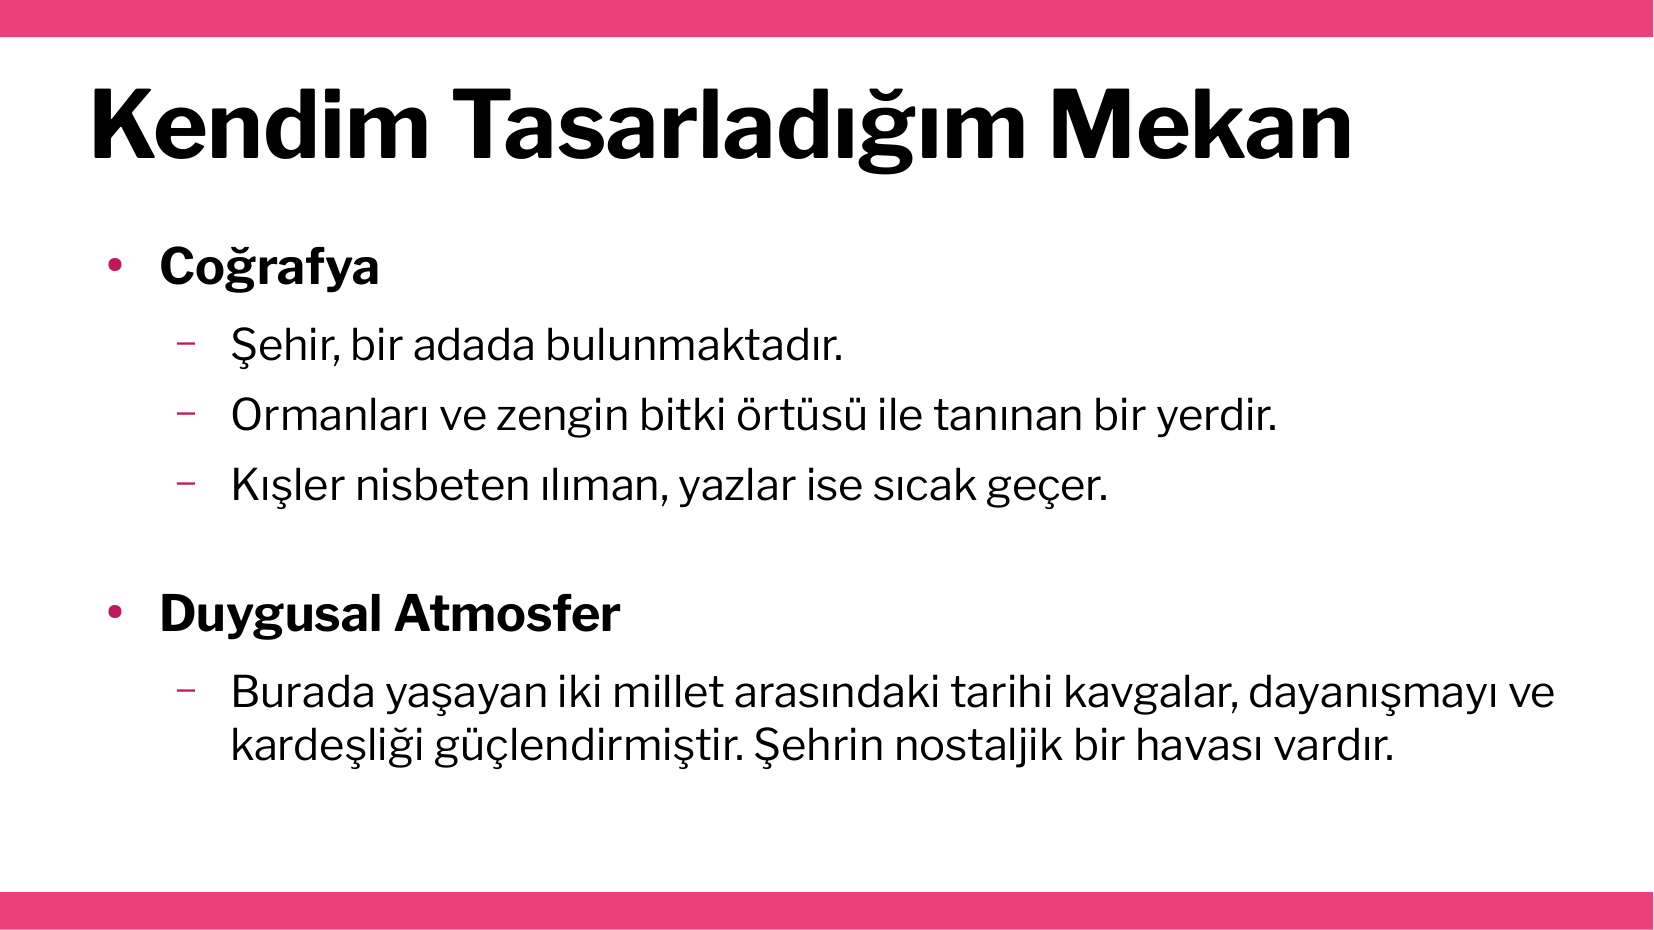

# Kendim Tasarladığım Mekan
Coğrafya
Şehir, bir adada bulunmaktadır.
Ormanları ve zengin bitki örtüsü ile tanınan bir yerdir.
Kışler nisbeten ılıman, yazlar ise sıcak geçer.
Duygusal Atmosfer
Burada yaşayan iki millet arasındaki tarihi kavgalar, dayanışmayı ve kardeşliği güçlendirmiştir. Şehrin nostaljik bir havası vardır.